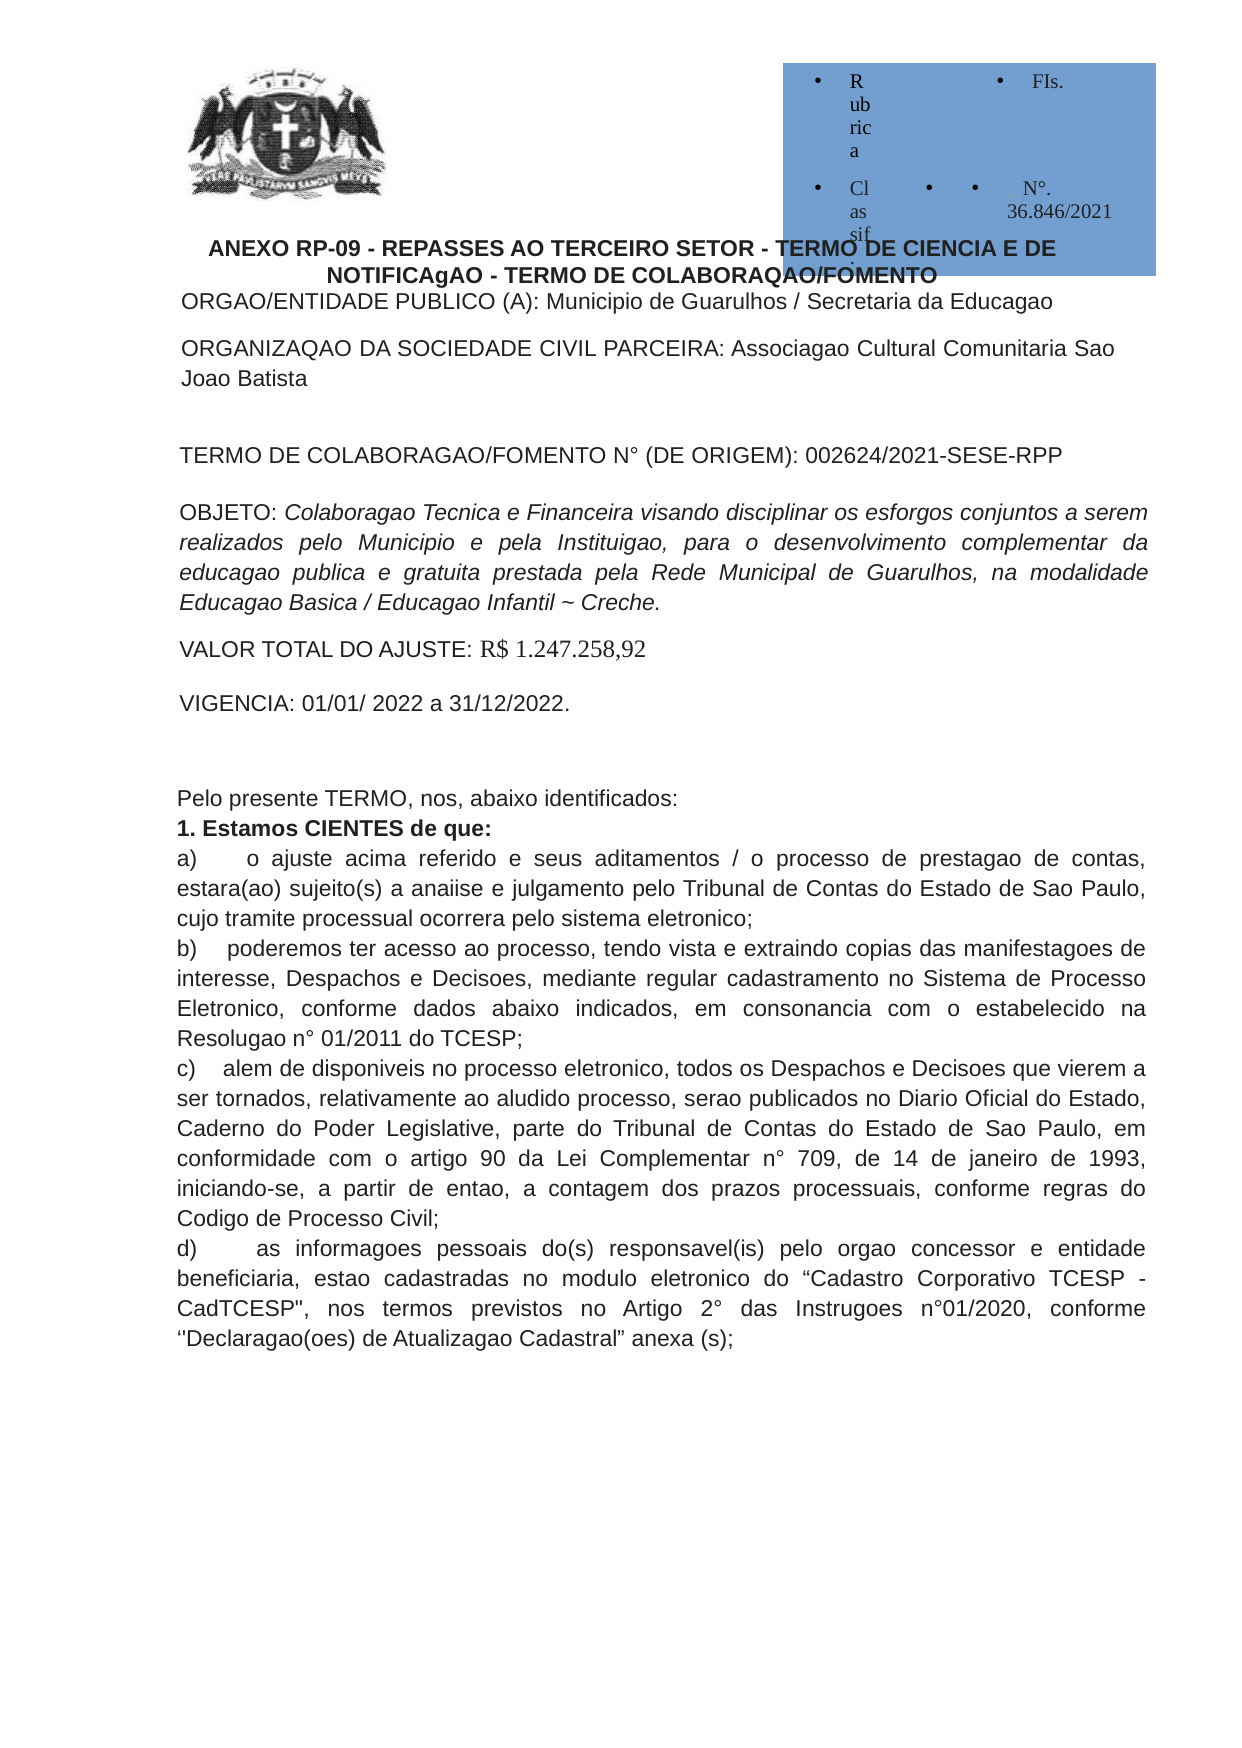

| Rubrica | | FIs. |
| --- | --- | --- |
| Classif. | PA | \_ N°. 36.846/2021 |
ANEXO RP-09 - REPASSES AO TERCEIRO SETOR - TERMO DE CIENCIA E DE NOTIFICAgAO - TERMO DE COLABORAQAO/FOMENTO
ORGAO/ENTIDADE PUBLICO (A): Municipio de Guarulhos / Secretaria da Educagao
ORGANIZAQAO DA SOCIEDADE CIVIL PARCEIRA: Associagao Cultural Comunitaria Sao Joao Batista
TERMO DE COLABORAGAO/FOMENTO N° (DE ORIGEM): 002624/2021-SESE-RPP
OBJETO: Colaboragao Tecnica e Financeira visando disciplinar os esforgos conjuntos a serem realizados pelo Municipio e pela Instituigao, para o desenvolvimento complementar da educagao publica e gratuita prestada pela Rede Municipal de Guarulhos, na modalidade Educagao Basica / Educagao Infantil ~ Creche.
VALOR TOTAL DO AJUSTE: R$ 1.247.258,92
VIGENCIA: 01/01/ 2022 a 31/12/2022.
Pelo presente TERMO, nos, abaixo identificados:
1. Estamos CIENTES de que:
a) o ajuste acima referido e seus aditamentos / o processo de prestagao de contas, estara(ao) sujeito(s) a anaiise e julgamento pelo Tribunal de Contas do Estado de Sao Paulo, cujo tramite processual ocorrera pelo sistema eletronico;
b) poderemos ter acesso ao processo, tendo vista e extraindo copias das manifestagoes de interesse, Despachos e Decisoes, mediante regular cadastramento no Sistema de Processo Eletronico, conforme dados abaixo indicados, em consonancia com o estabelecido na Resolugao n° 01/2011 do TCESP;
c) alem de disponiveis no processo eletronico, todos os Despachos e Decisoes que vierem a ser tornados, relativamente ao aludido processo, serao publicados no Diario Oficial do Estado, Caderno do Poder Legislative, parte do Tribunal de Contas do Estado de Sao Paulo, em conformidade com o artigo 90 da Lei Complementar n° 709, de 14 de janeiro de 1993, iniciando-se, a partir de entao, a contagem dos prazos processuais, conforme regras do Codigo de Processo Civil;
d) as informagoes pessoais do(s) responsavel(is) pelo orgao concessor e entidade beneficiaria, estao cadastradas no modulo eletronico do “Cadastro Corporativo TCESP -CadTCESP", nos termos previstos no Artigo 2° das Instrugoes n°01/2020, conforme ‘'Declaragao(oes) de Atualizagao Cadastral” anexa (s);